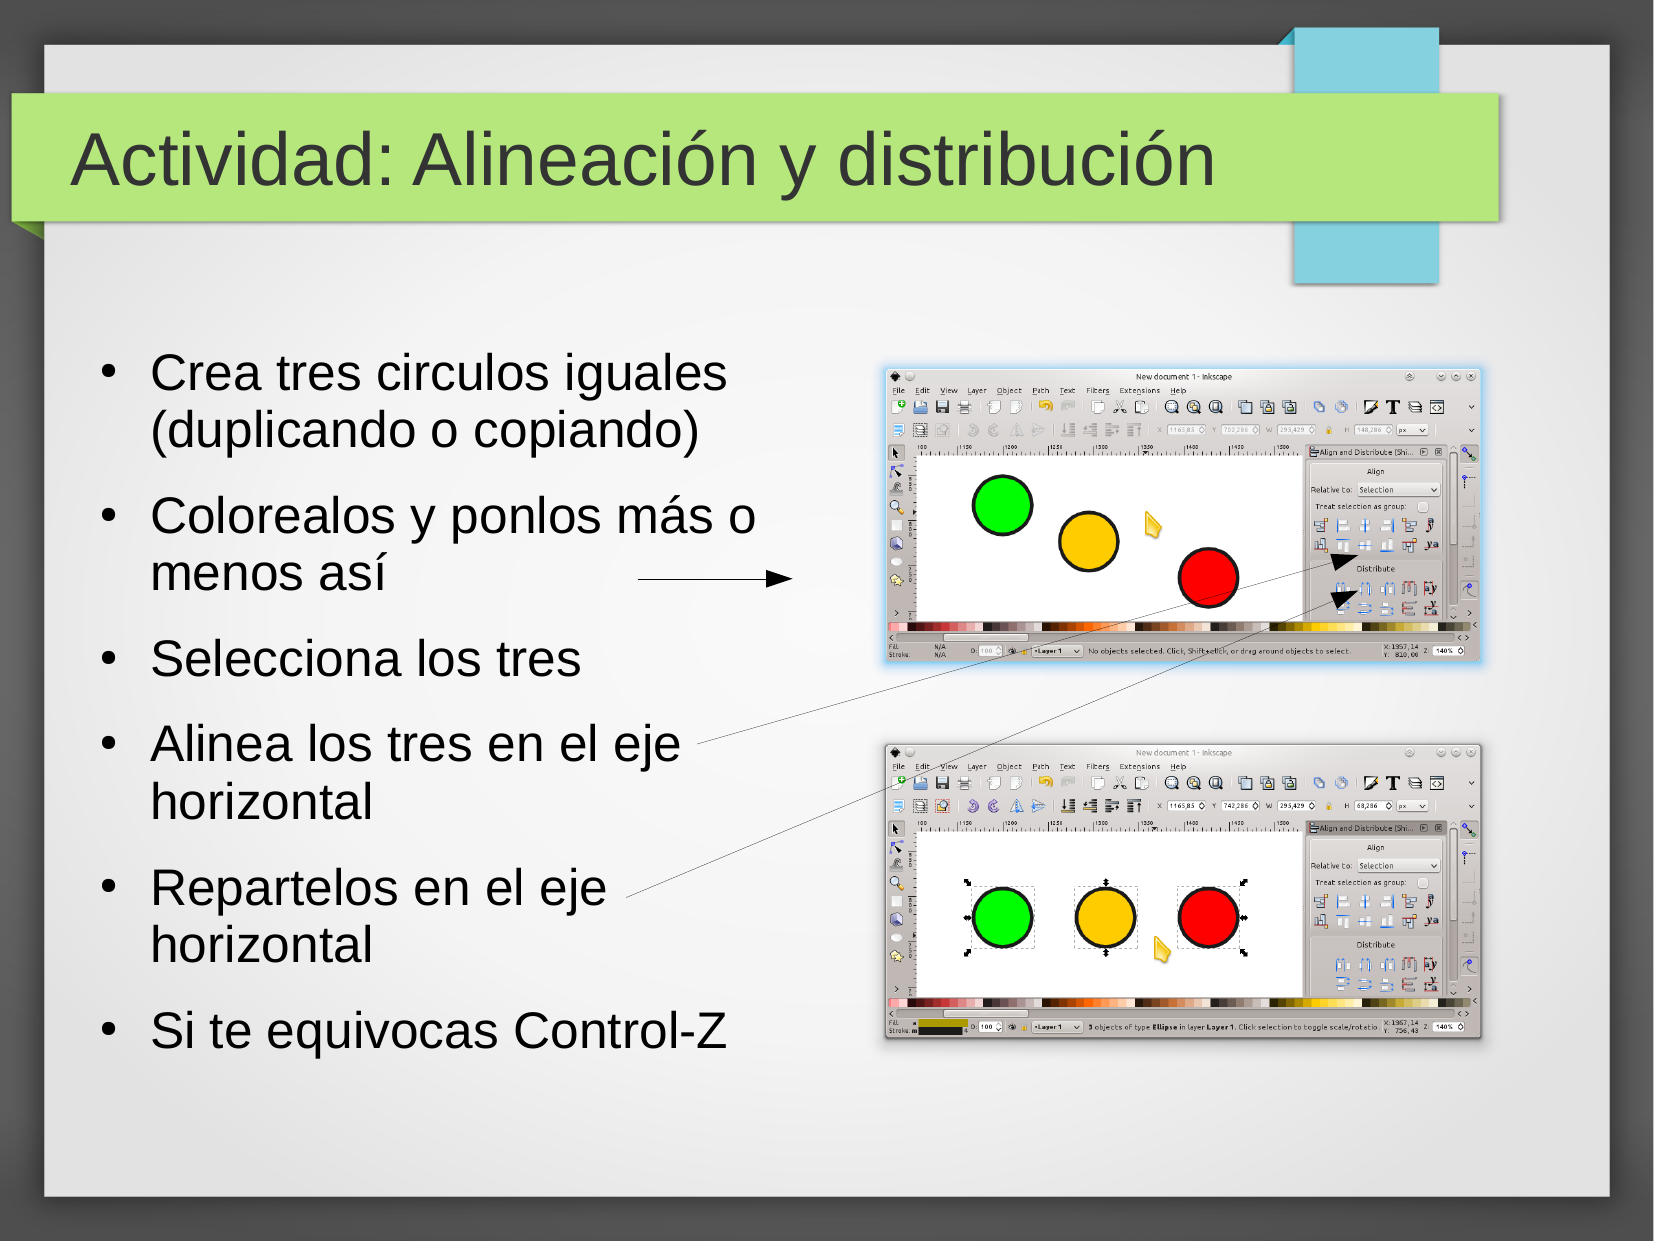

# Actividad: Alineación y distribución
Crea tres circulos iguales (duplicando o copiando)
Colorealos y ponlos más o menos así
Selecciona los tres
Alinea los tres en el eje horizontal
Repartelos en el eje horizontal
Si te equivocas Control-Z